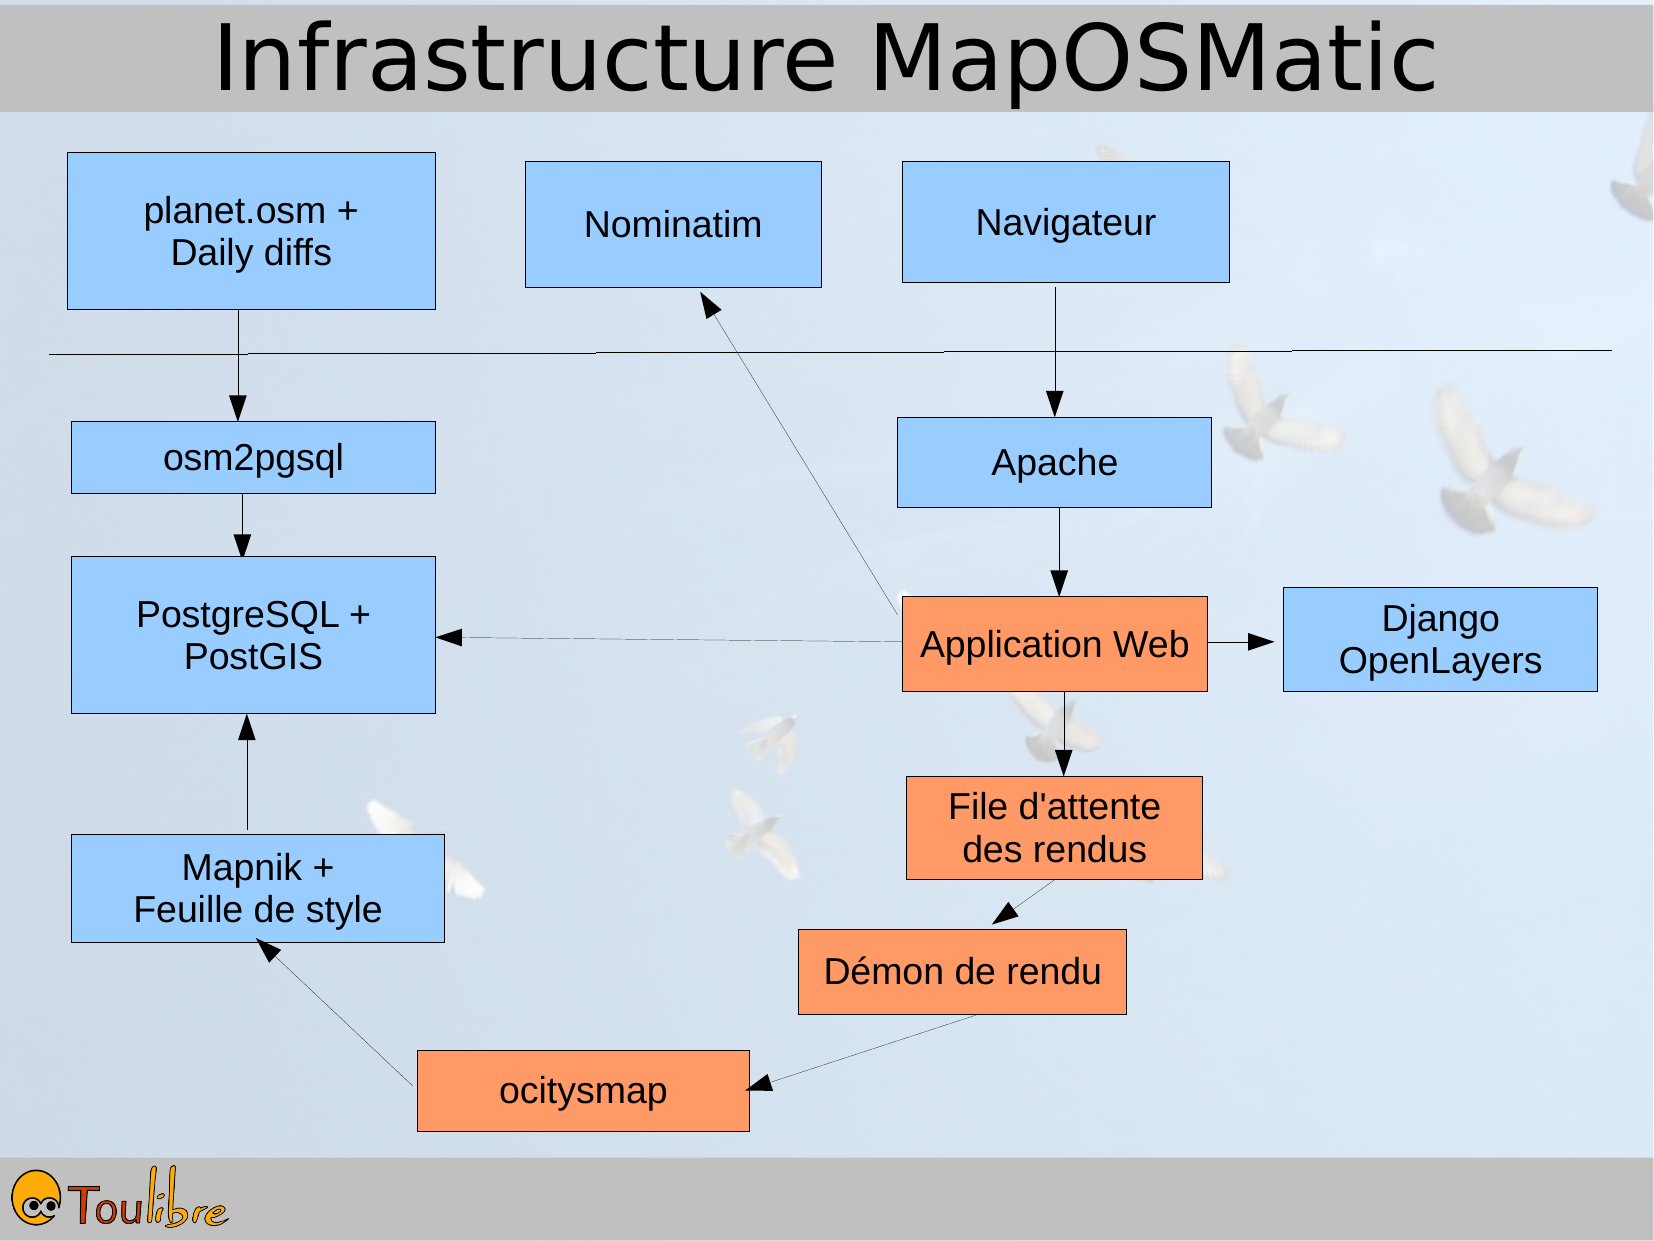

# Infrastructure MapOSMatic
planet.osm +
Daily diffs
Nominatim
Navigateur
Apache
osm2pgsql
PostgreSQL +
PostGIS
Django
OpenLayers
Application Web
File d'attente
des rendus
Mapnik +
Feuille de style
Démon de rendu
ocitysmap